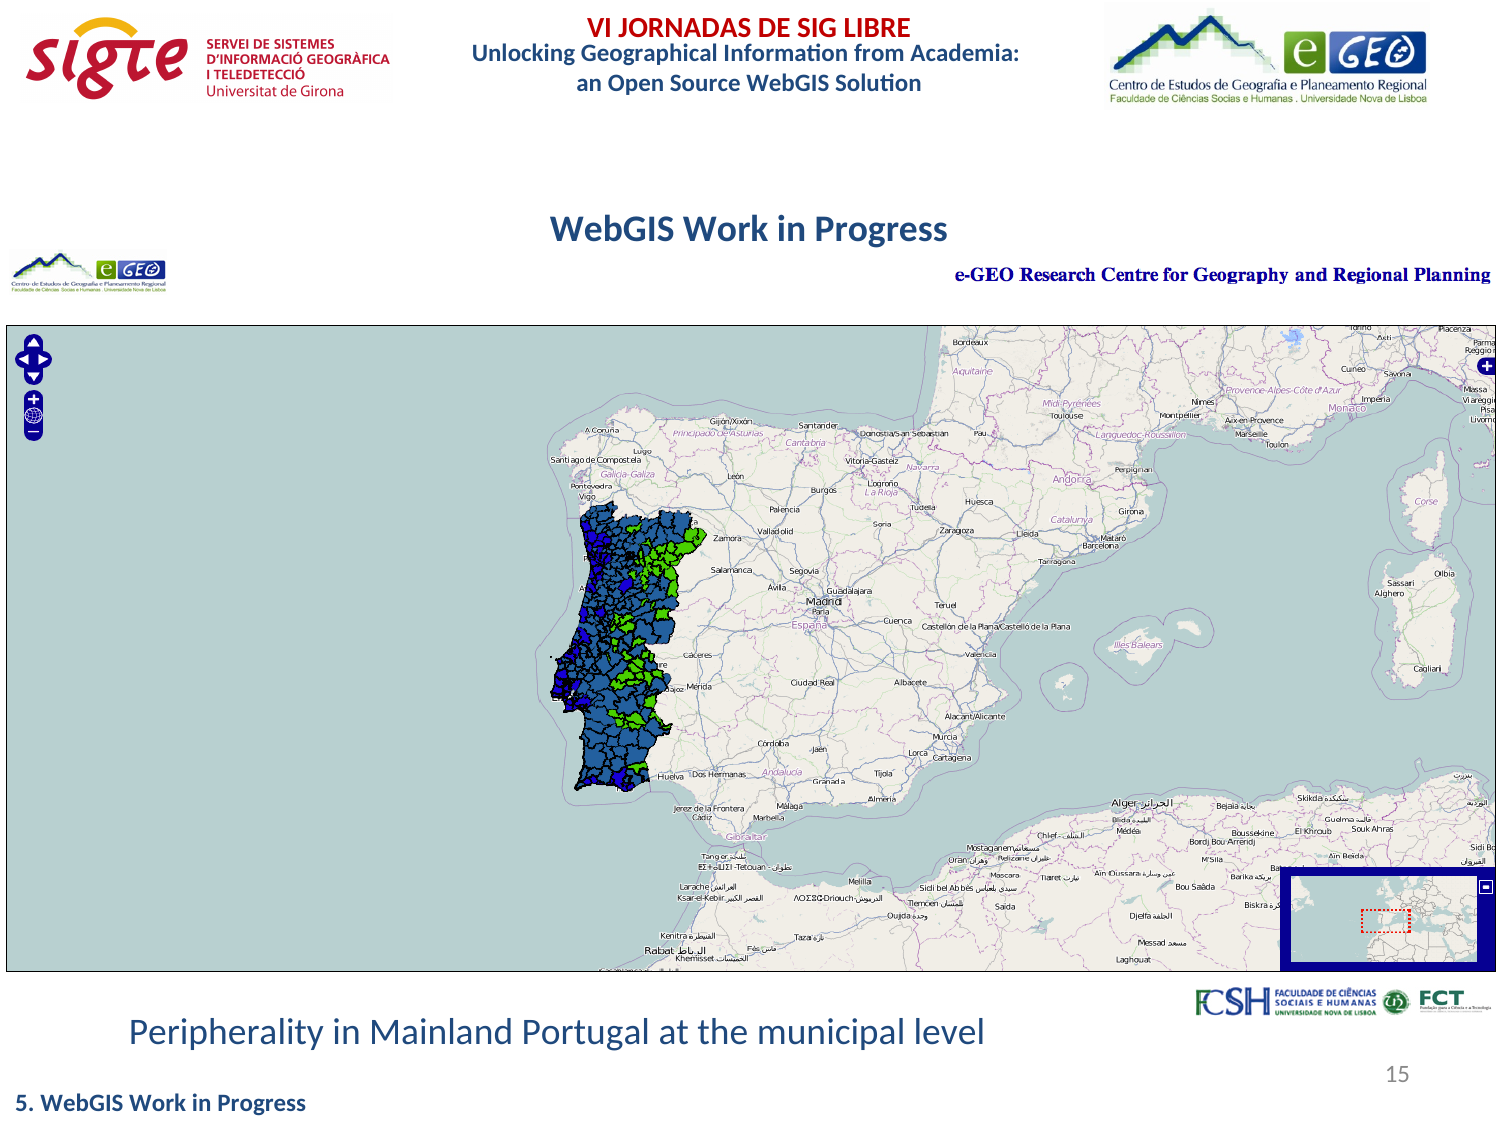

VI JORNADAS DE SIG LIBRE
Unlocking Geographical Information from Academia:
an Open Source WebGIS Solution
WebGIS Work in Progress
Peripherality in Mainland Portugal at the municipal level
5. WebGIS Work in Progress